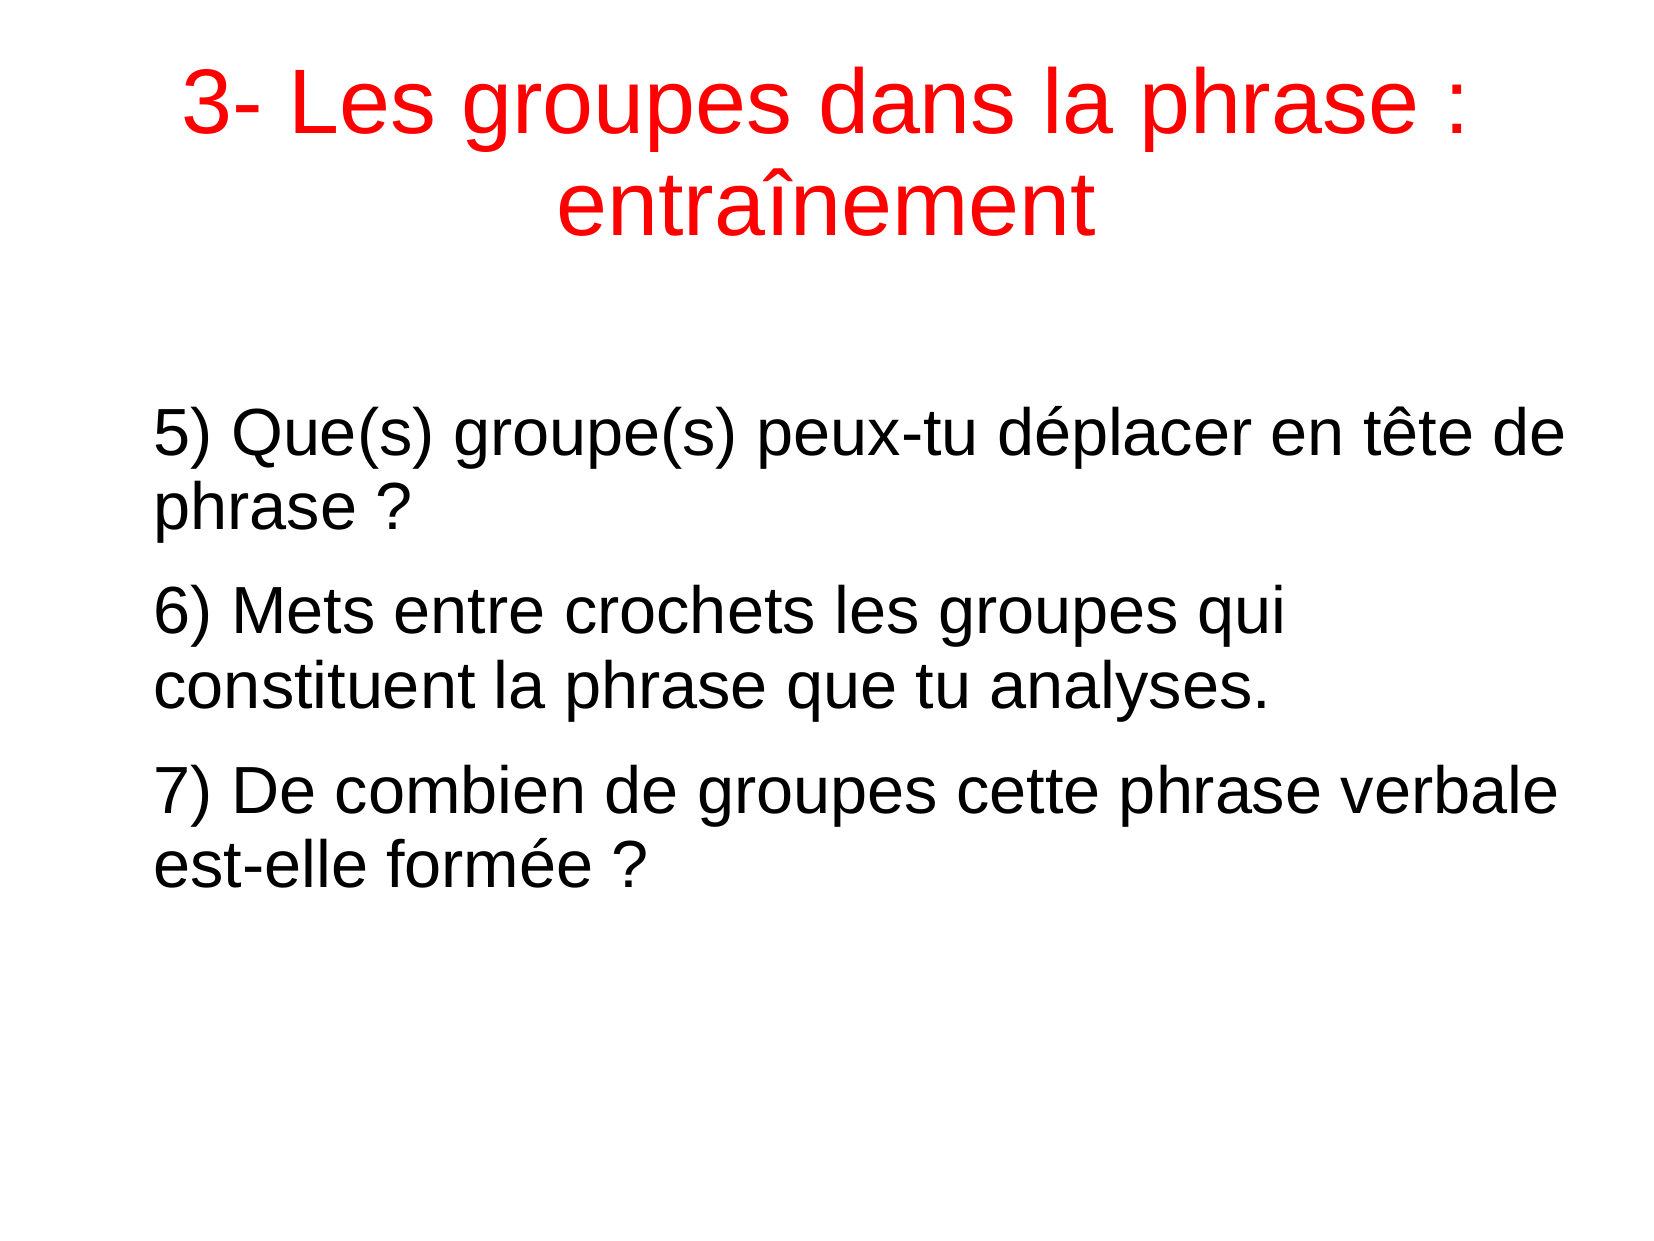

# 3- Les groupes dans la phrase : entraînement
5) Que(s) groupe(s) peux-tu déplacer en tête de phrase ?
6) Mets entre crochets les groupes qui constituent la phrase que tu analyses.
7) De combien de groupes cette phrase verbale est-elle formée ?